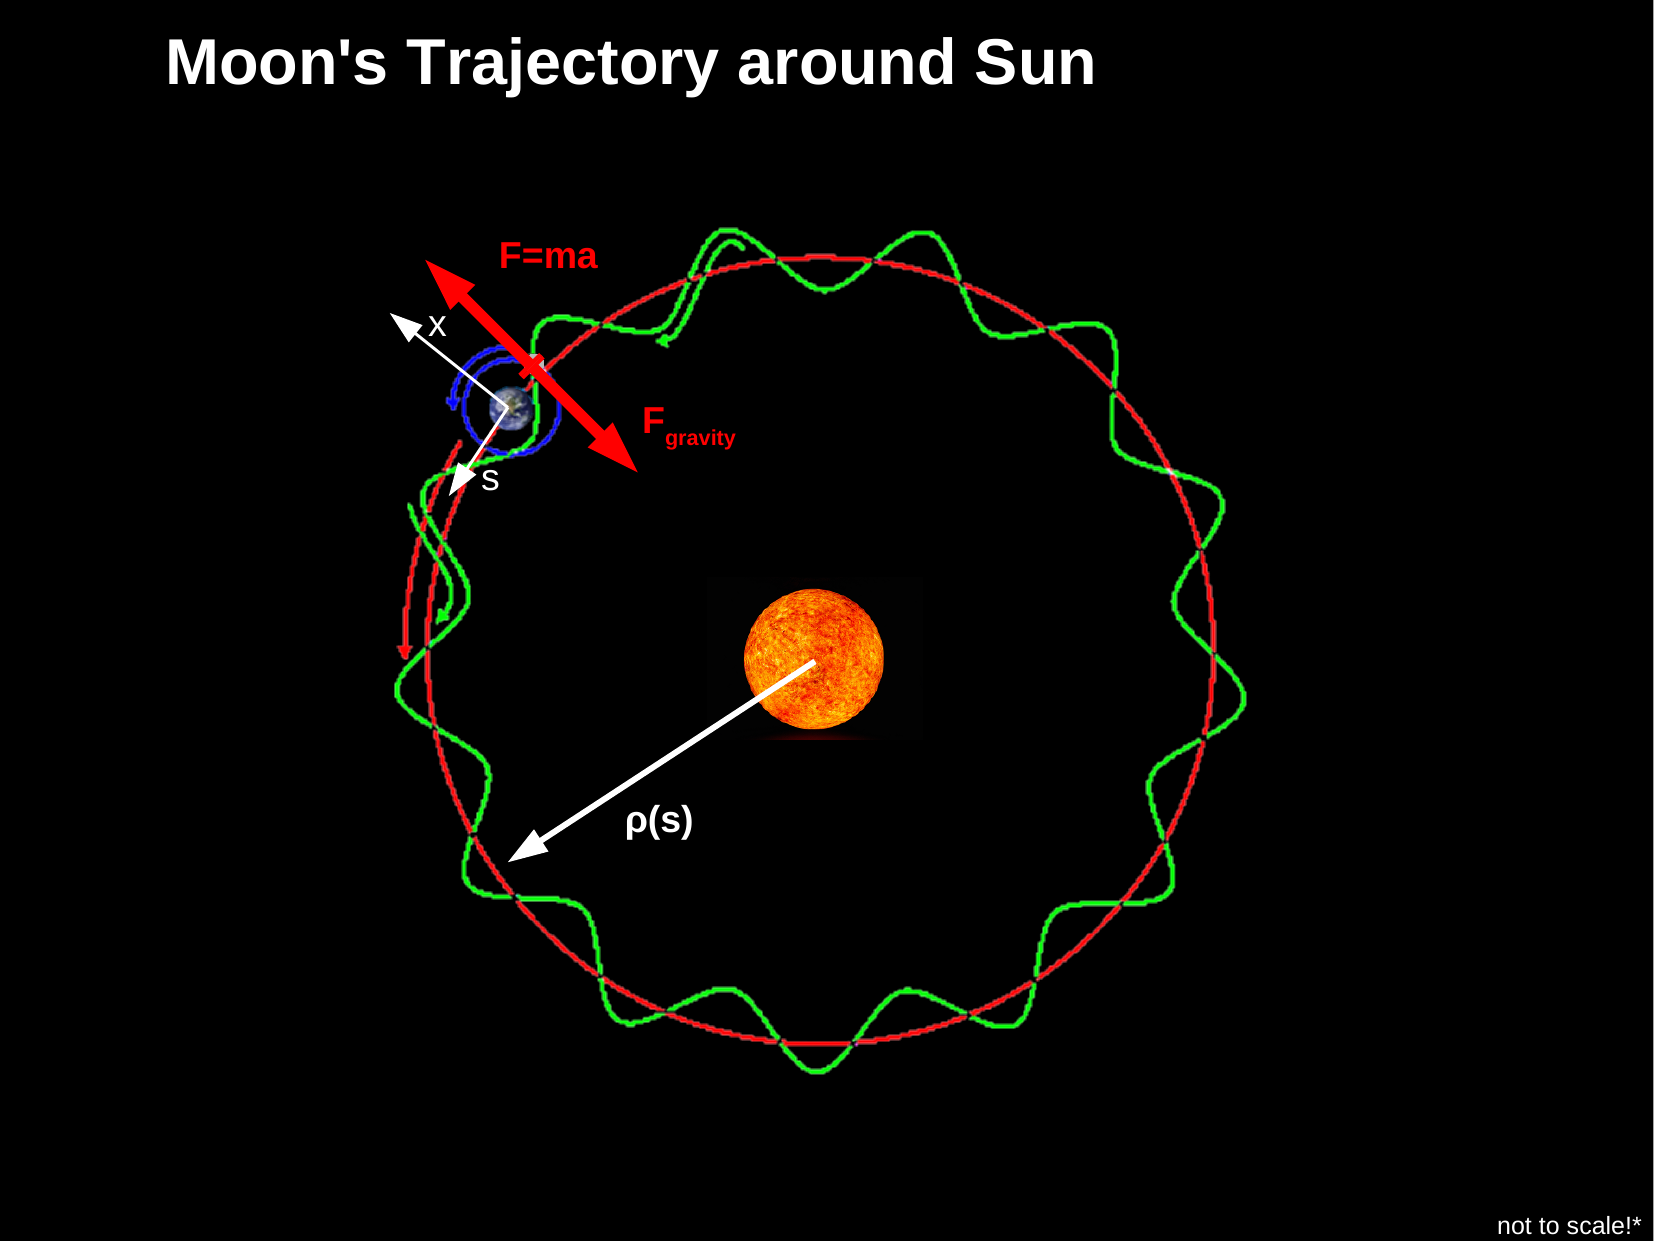

# Moon's Trajectory around Sun
F=ma
Fgravity
x
s
ρ(s)
not to scale!*